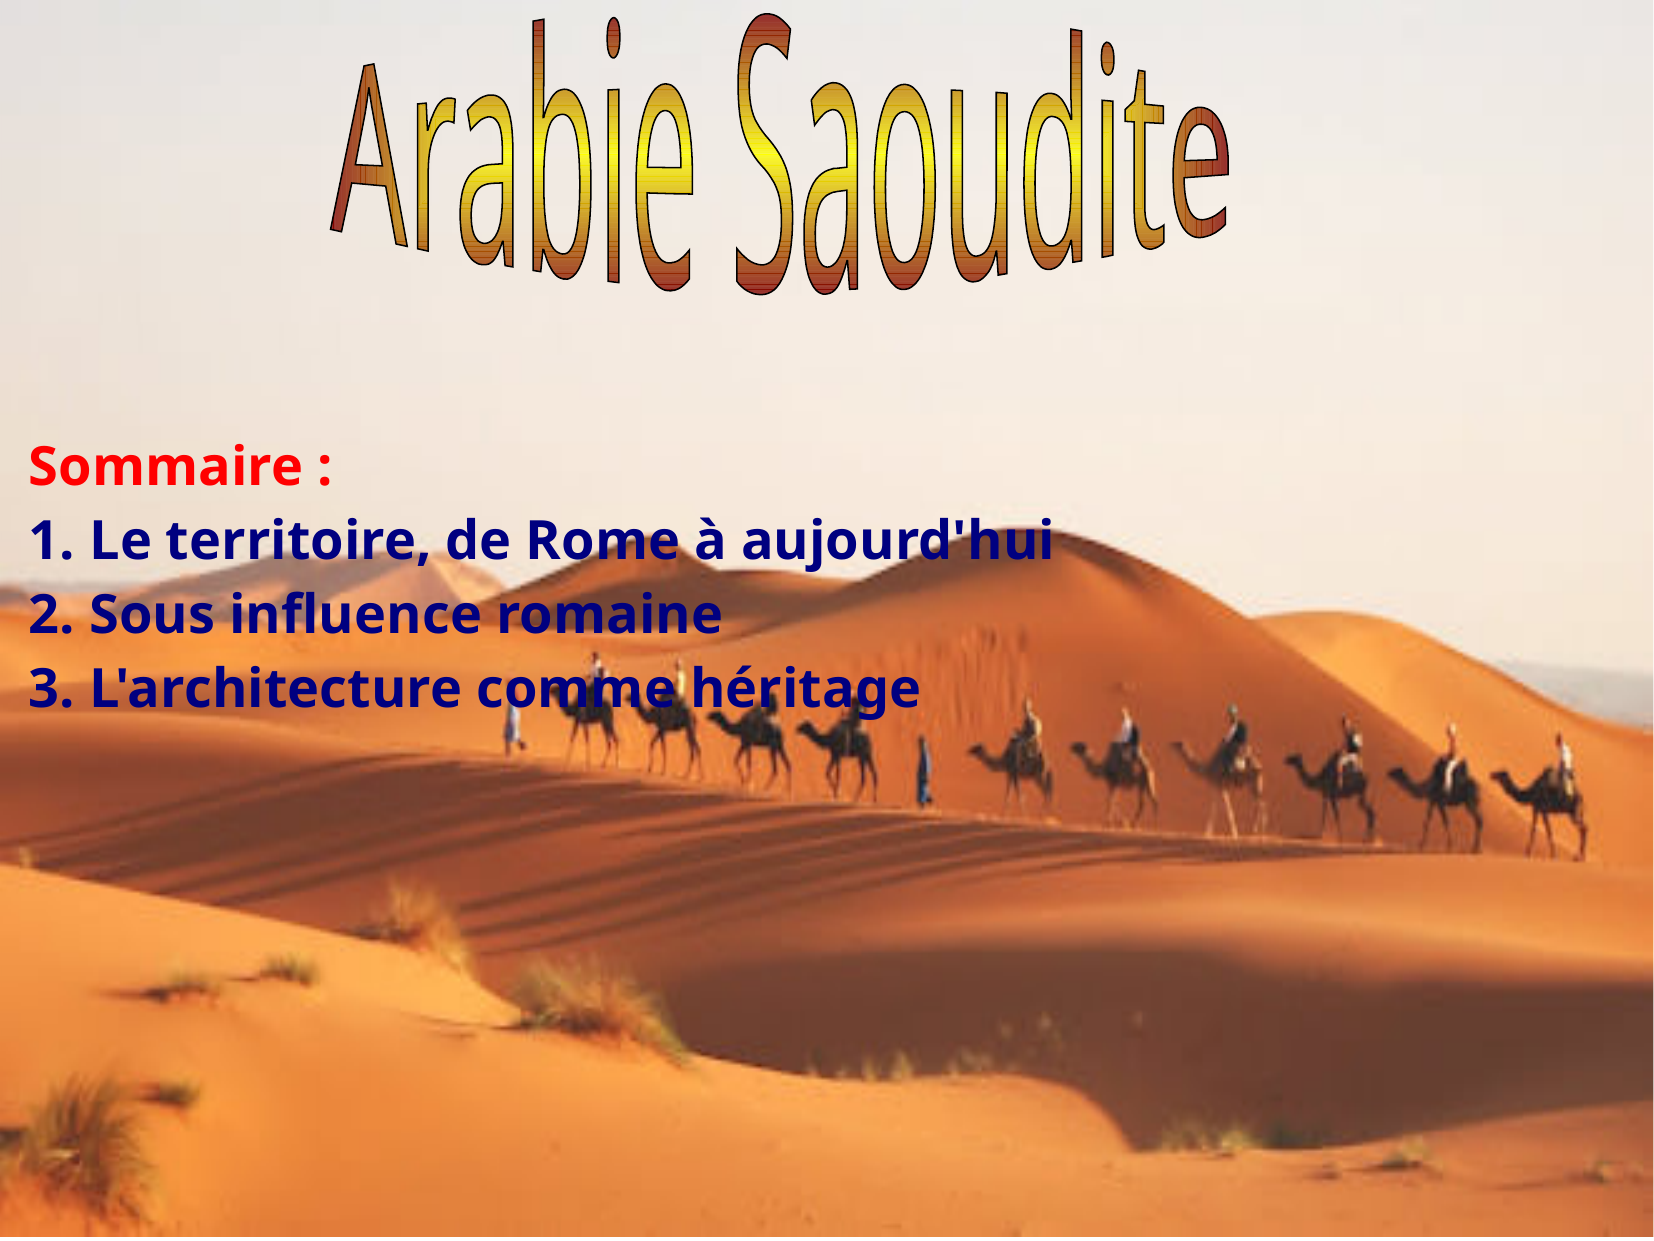

Arabie Saoudite
Sommaire :
1. Le territoire, de Rome à aujourd'hui
2. Sous influence romaine
3. L'architecture comme héritage